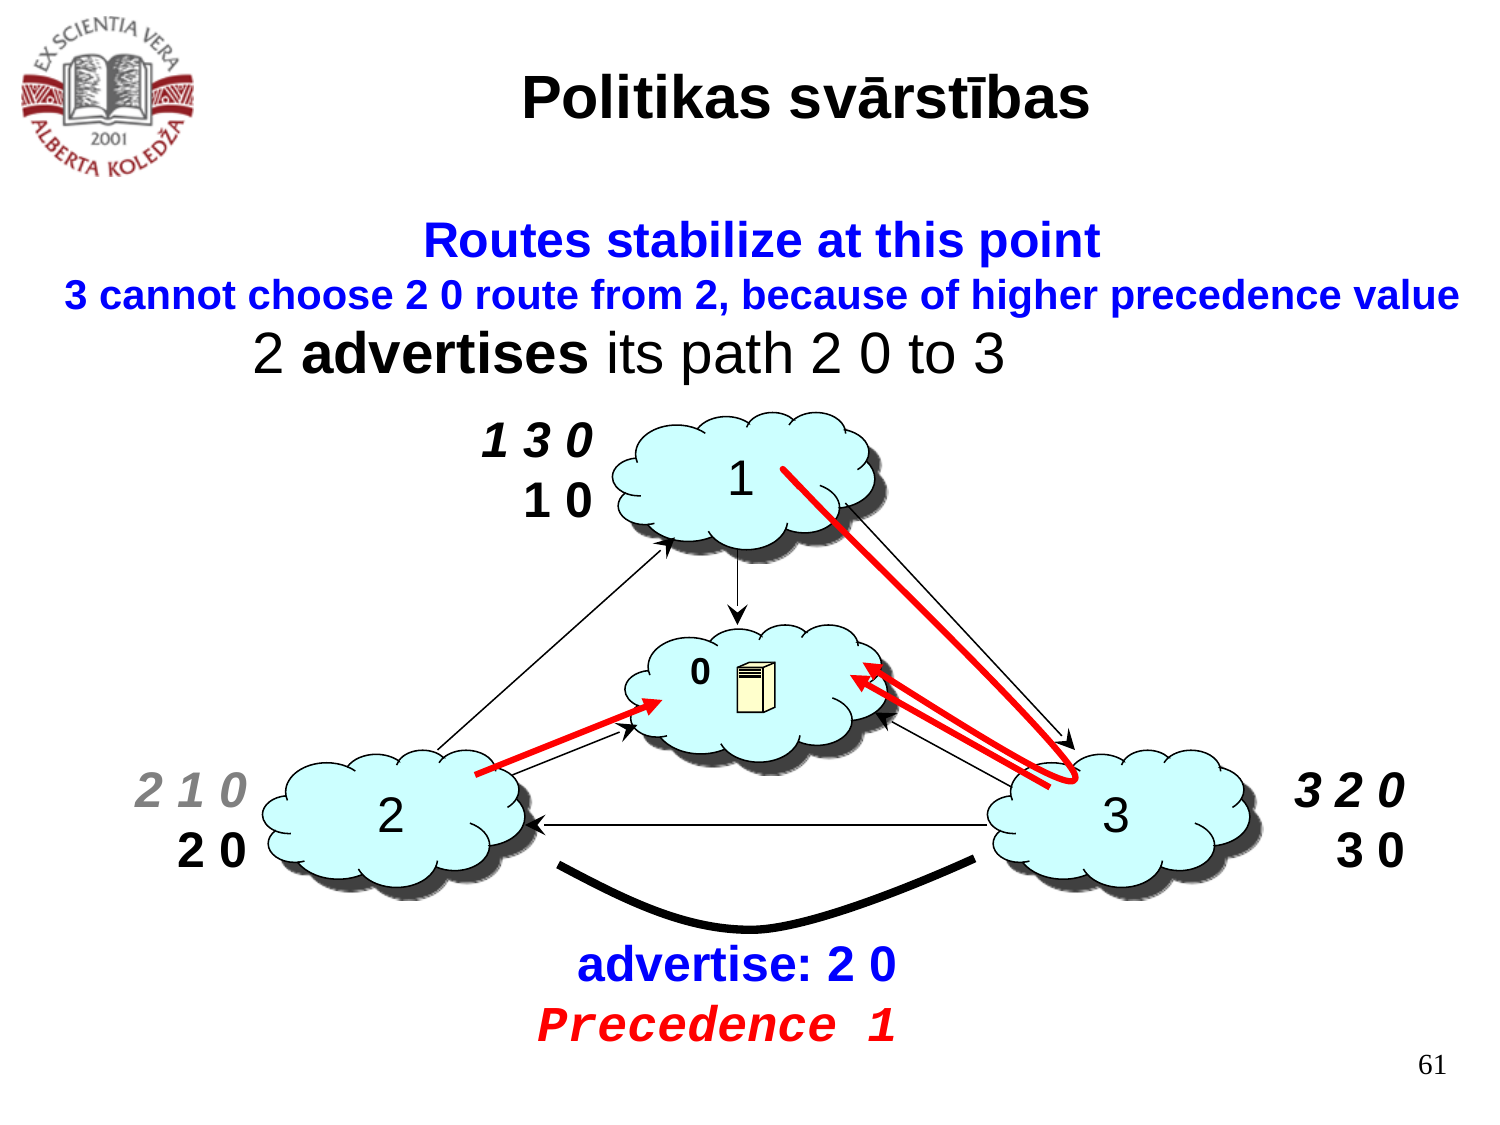

# Politikas svārstības
Routes stabilize at this point
3 cannot choose 2 0 route from 2, because of higher precedence value
2 advertises its path 2 0 to 3
1 3 0
 1 0
1
2
3
0
2 1 0
 2 0
3 2 0
 3 0
advertise: 2 0
Precedence 1